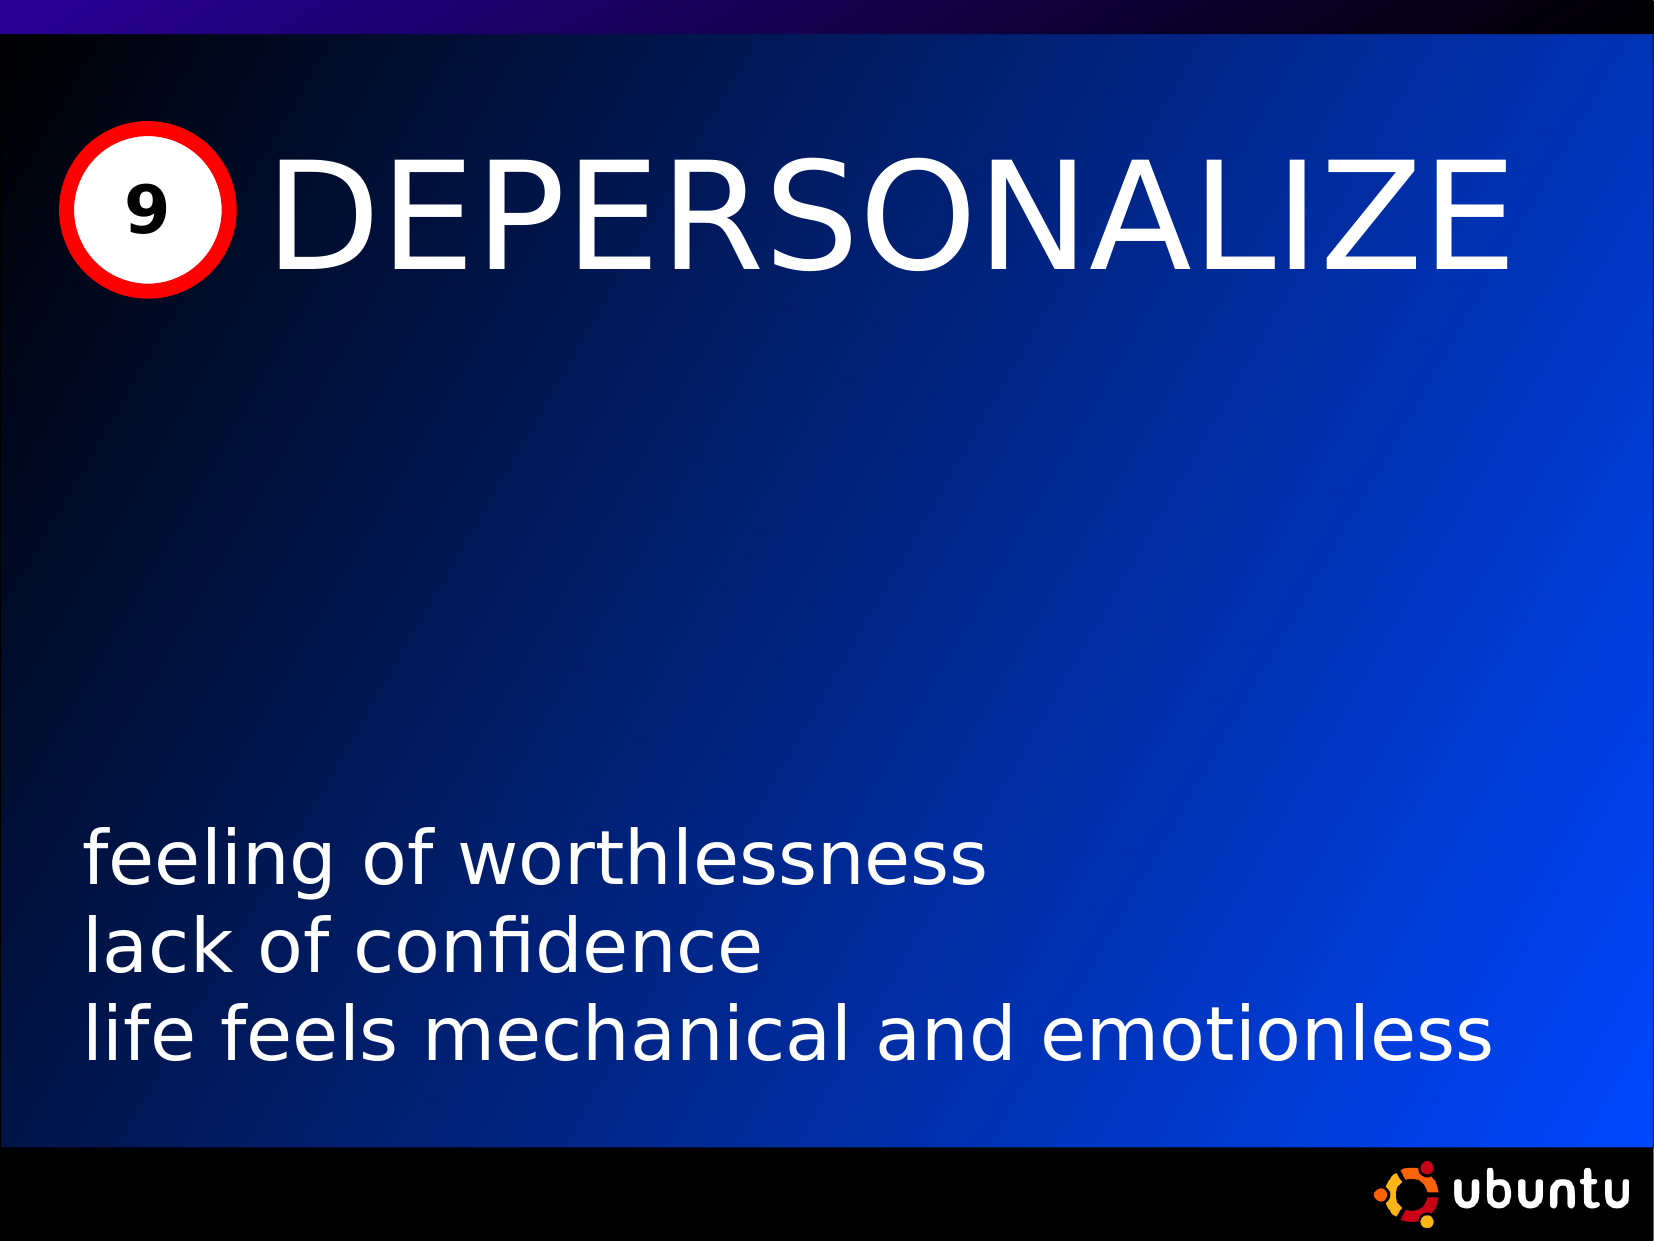

9
DEPERSONALIZE
feeling of worthlessness
lack of confidence
life feels mechanical and emotionless